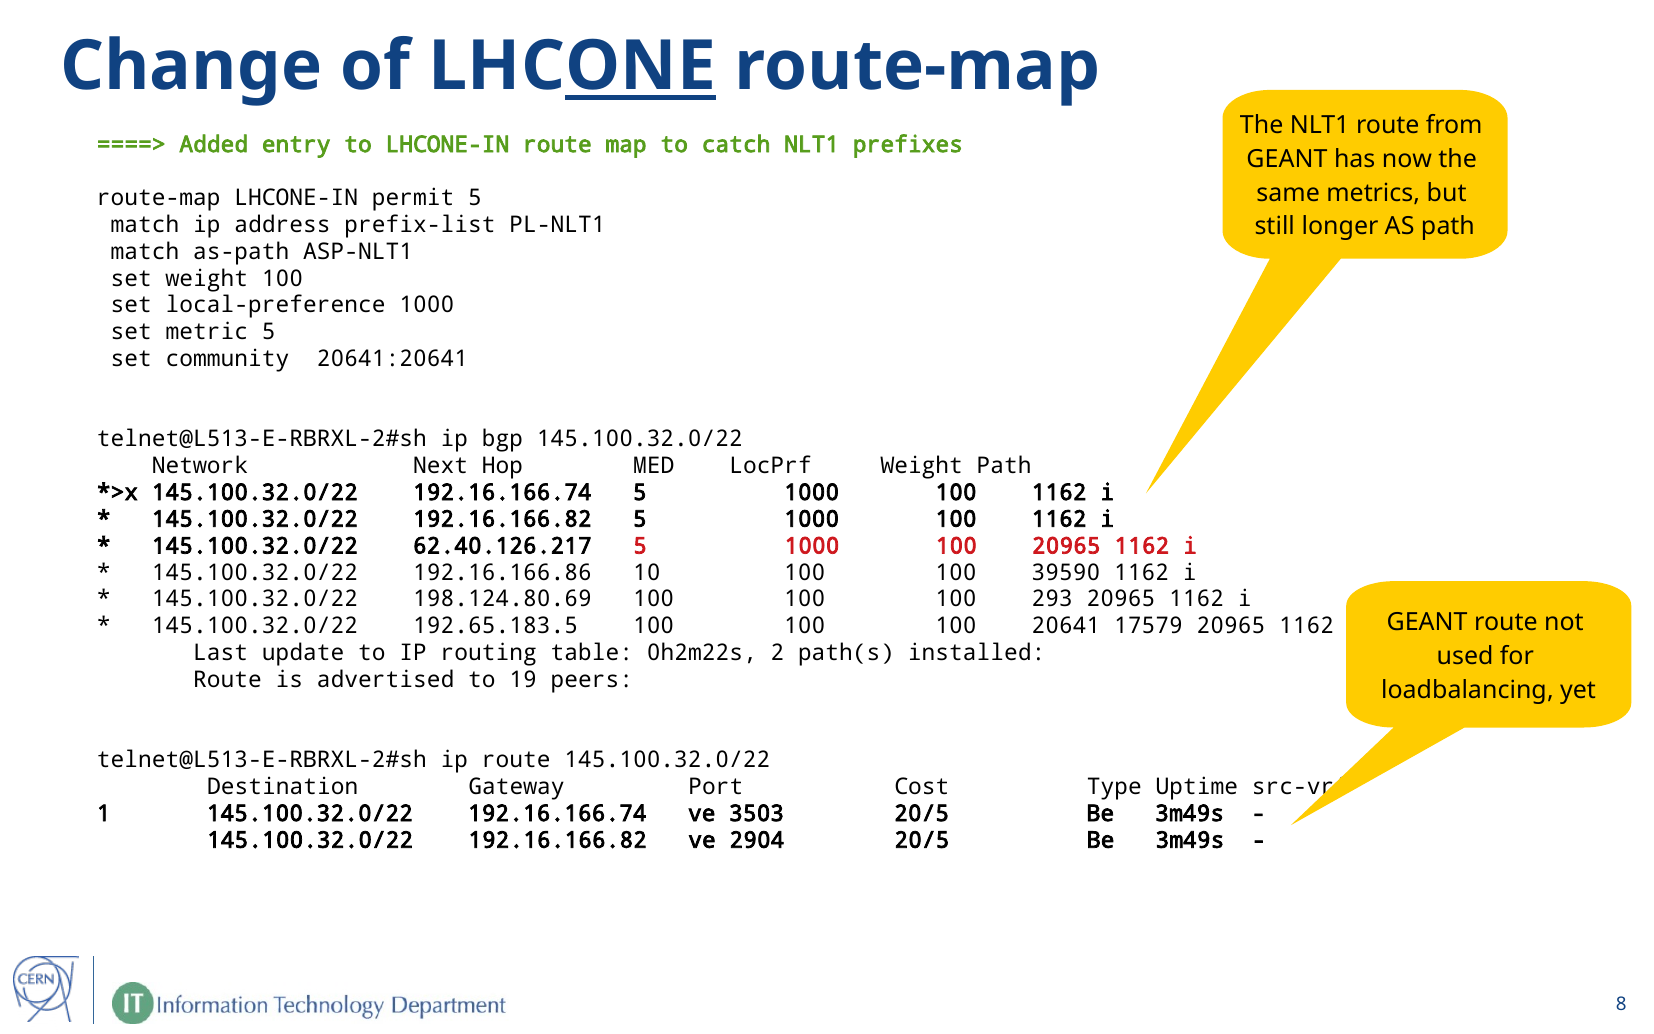

# Change of LHCONE route-map
The NLT1 route from
GEANT has now the
same metrics, but
still longer AS path
====> Added entry to LHCONE-IN route map to catch NLT1 prefixes
route-map LHCONE-IN permit 5
 match ip address prefix-list PL-NLT1
 match as-path ASP-NLT1
 set weight 100
 set local-preference 1000
 set metric 5
 set community 20641:20641
telnet@L513-E-RBRXL-2#sh ip bgp 145.100.32.0/22
 Network Next Hop MED LocPrf Weight Path
*>x 145.100.32.0/22 192.16.166.74 5 1000 100 1162 i
* 145.100.32.0/22 192.16.166.82 5 1000 100 1162 i
* 145.100.32.0/22 62.40.126.217 5 1000 100 20965 1162 i
* 145.100.32.0/22 192.16.166.86 10 100 100 39590 1162 i
* 145.100.32.0/22 198.124.80.69 100 100 100 293 20965 1162 i
* 145.100.32.0/22 192.65.183.5 100 100 100 20641 17579 20965 1162 i
 Last update to IP routing table: 0h2m22s, 2 path(s) installed:
 Route is advertised to 19 peers:
telnet@L513-E-RBRXL-2#sh ip route 145.100.32.0/22
 Destination Gateway Port Cost Type Uptime src-vrf
1 145.100.32.0/22 192.16.166.74 ve 3503 20/5 Be 3m49s -
 145.100.32.0/22 192.16.166.82 ve 2904 20/5 Be 3m49s -
GEANT route not
used for
loadbalancing, yet